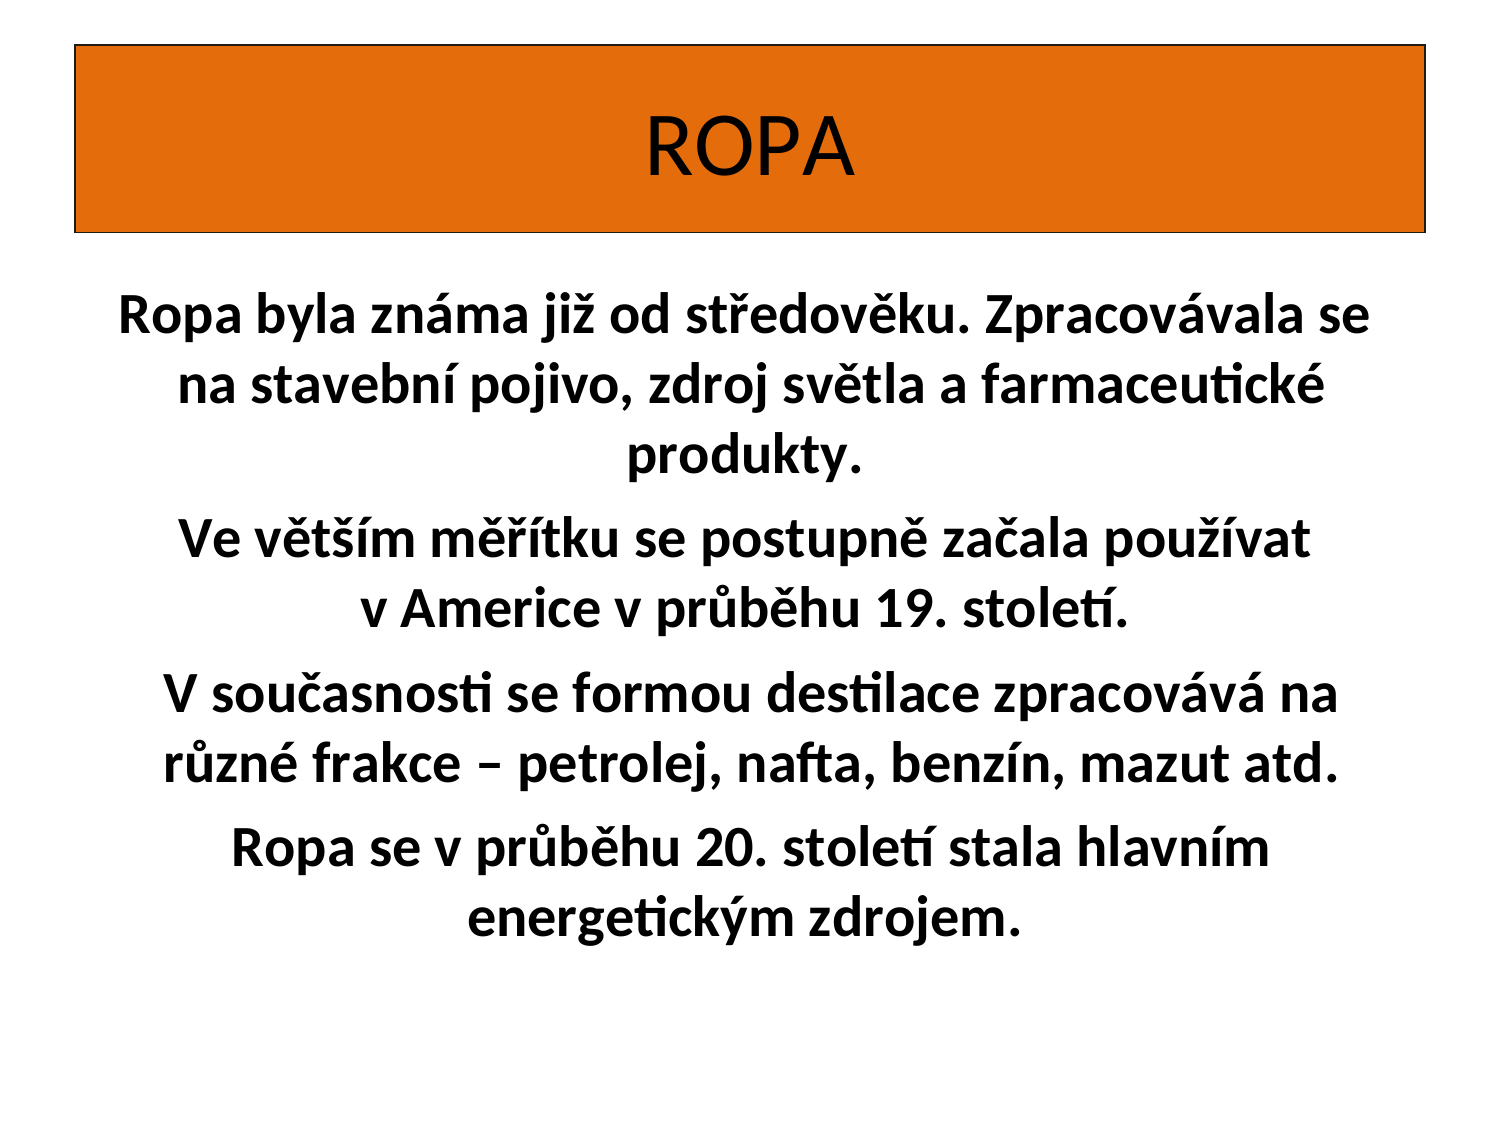

ROPA
Ropa byla známa již od středověku. Zpracovávala se na stavební pojivo, zdroj světla a farmaceutické produkty.
Ve větším měřítku se postupně začala používat
v Americe v průběhu 19. století.
V současnosti se formou destilace zpracovává na různé frakce – petrolej, nafta, benzín, mazut atd.
Ropa se v průběhu 20. století stala hlavním energetickým zdrojem.